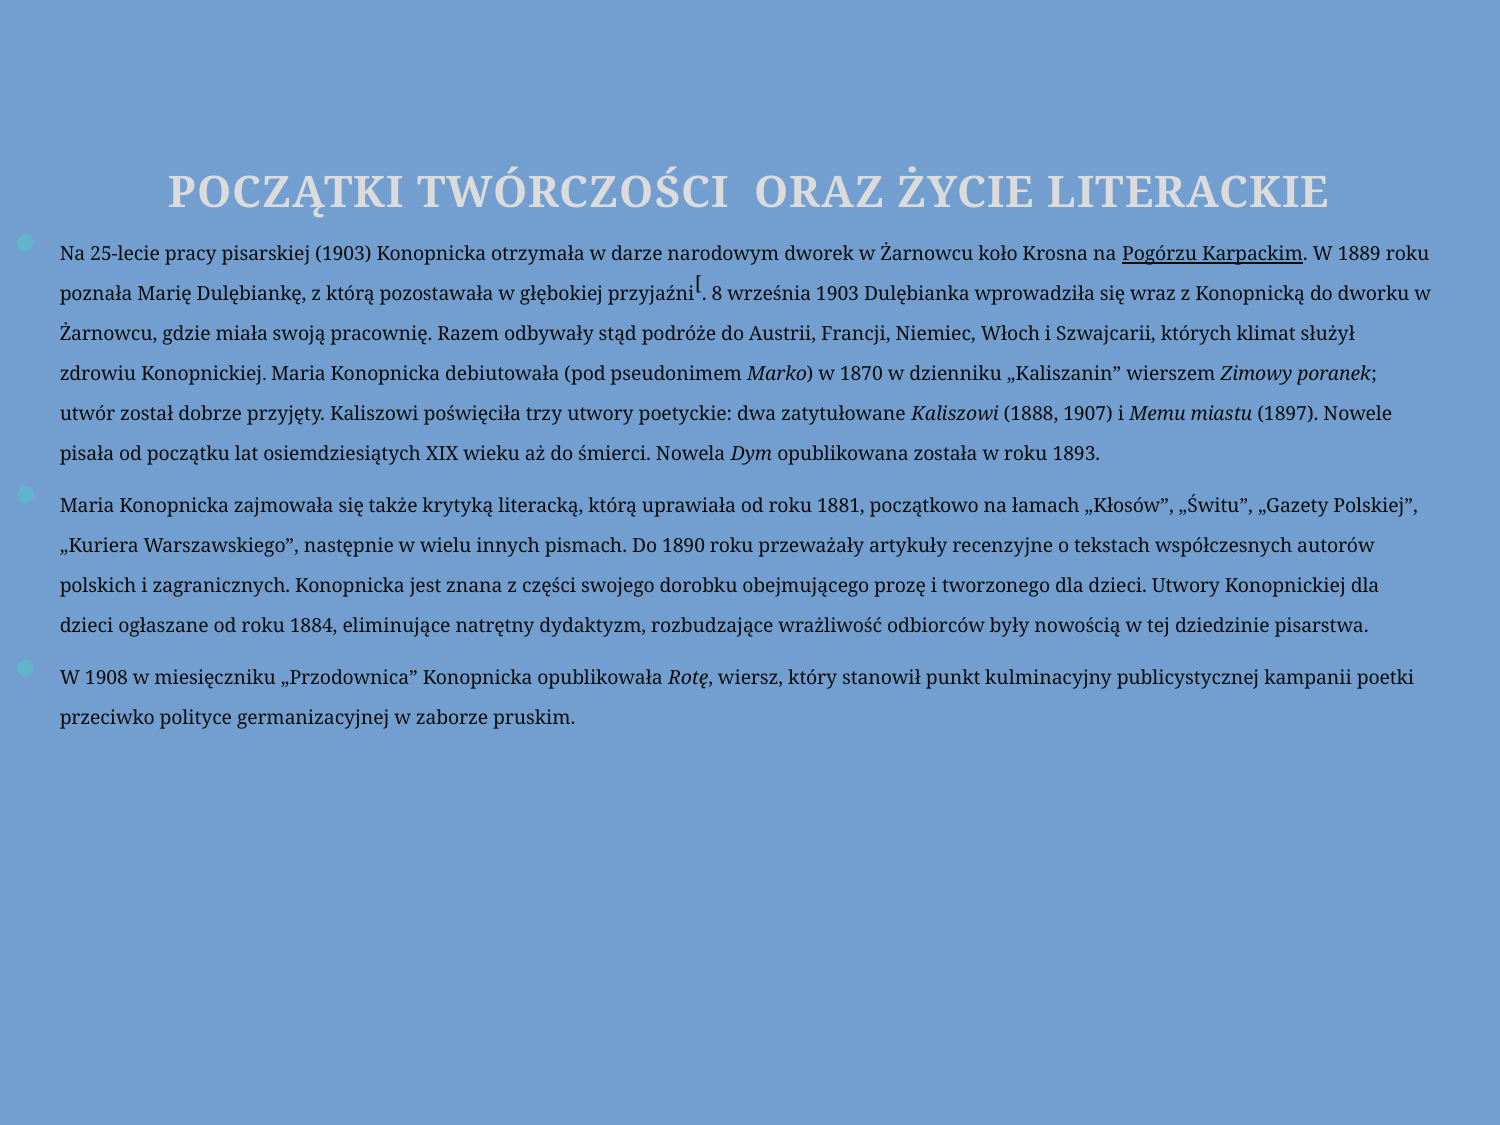

POCZĄTKI TWÓRCZOŚCI ORAZ ŻYCIE LITERACKIE
# Na 25-lecie pracy pisarskiej (1903) Konopnicka otrzymała w darze narodowym dworek w Żarnowcu koło Krosna na Pogórzu Karpackim. W 1889 roku poznała Marię Dulębiankę, z którą pozostawała w głębokiej przyjaźni[. 8 września 1903 Dulębianka wprowadziła się wraz z Konopnicką do dworku w Żarnowcu, gdzie miała swoją pracownię. Razem odbywały stąd podróże do Austrii, Francji, Niemiec, Włoch i Szwajcarii, których klimat służył zdrowiu Konopnickiej. Maria Konopnicka debiutowała (pod pseudonimem Marko) w 1870 w dzienniku „Kaliszanin” wierszem Zimowy poranek; utwór został dobrze przyjęty. Kaliszowi poświęciła trzy utwory poetyckie: dwa zatytułowane Kaliszowi (1888, 1907) i Memu miastu (1897). Nowele pisała od początku lat osiemdziesiątych XIX wieku aż do śmierci. Nowela Dym opublikowana została w roku 1893.
Maria Konopnicka zajmowała się także krytyką literacką, którą uprawiała od roku 1881, początkowo na łamach „Kłosów”, „Świtu”, „Gazety Polskiej”, „Kuriera Warszawskiego”, następnie w wielu innych pismach. Do 1890 roku przeważały artykuły recenzyjne o tekstach współczesnych autorów polskich i zagranicznych. Konopnicka jest znana z części swojego dorobku obejmującego prozę i tworzonego dla dzieci. Utwory Konopnickiej dla dzieci ogłaszane od roku 1884, eliminujące natrętny dydaktyzm, rozbudzające wrażliwość odbiorców były nowością w tej dziedzinie pisarstwa.
W 1908 w miesięczniku „Przodownica” Konopnicka opublikowała Rotę, wiersz, który stanowił punkt kulminacyjny publicystycznej kampanii poetki przeciwko polityce germanizacyjnej w zaborze pruskim.